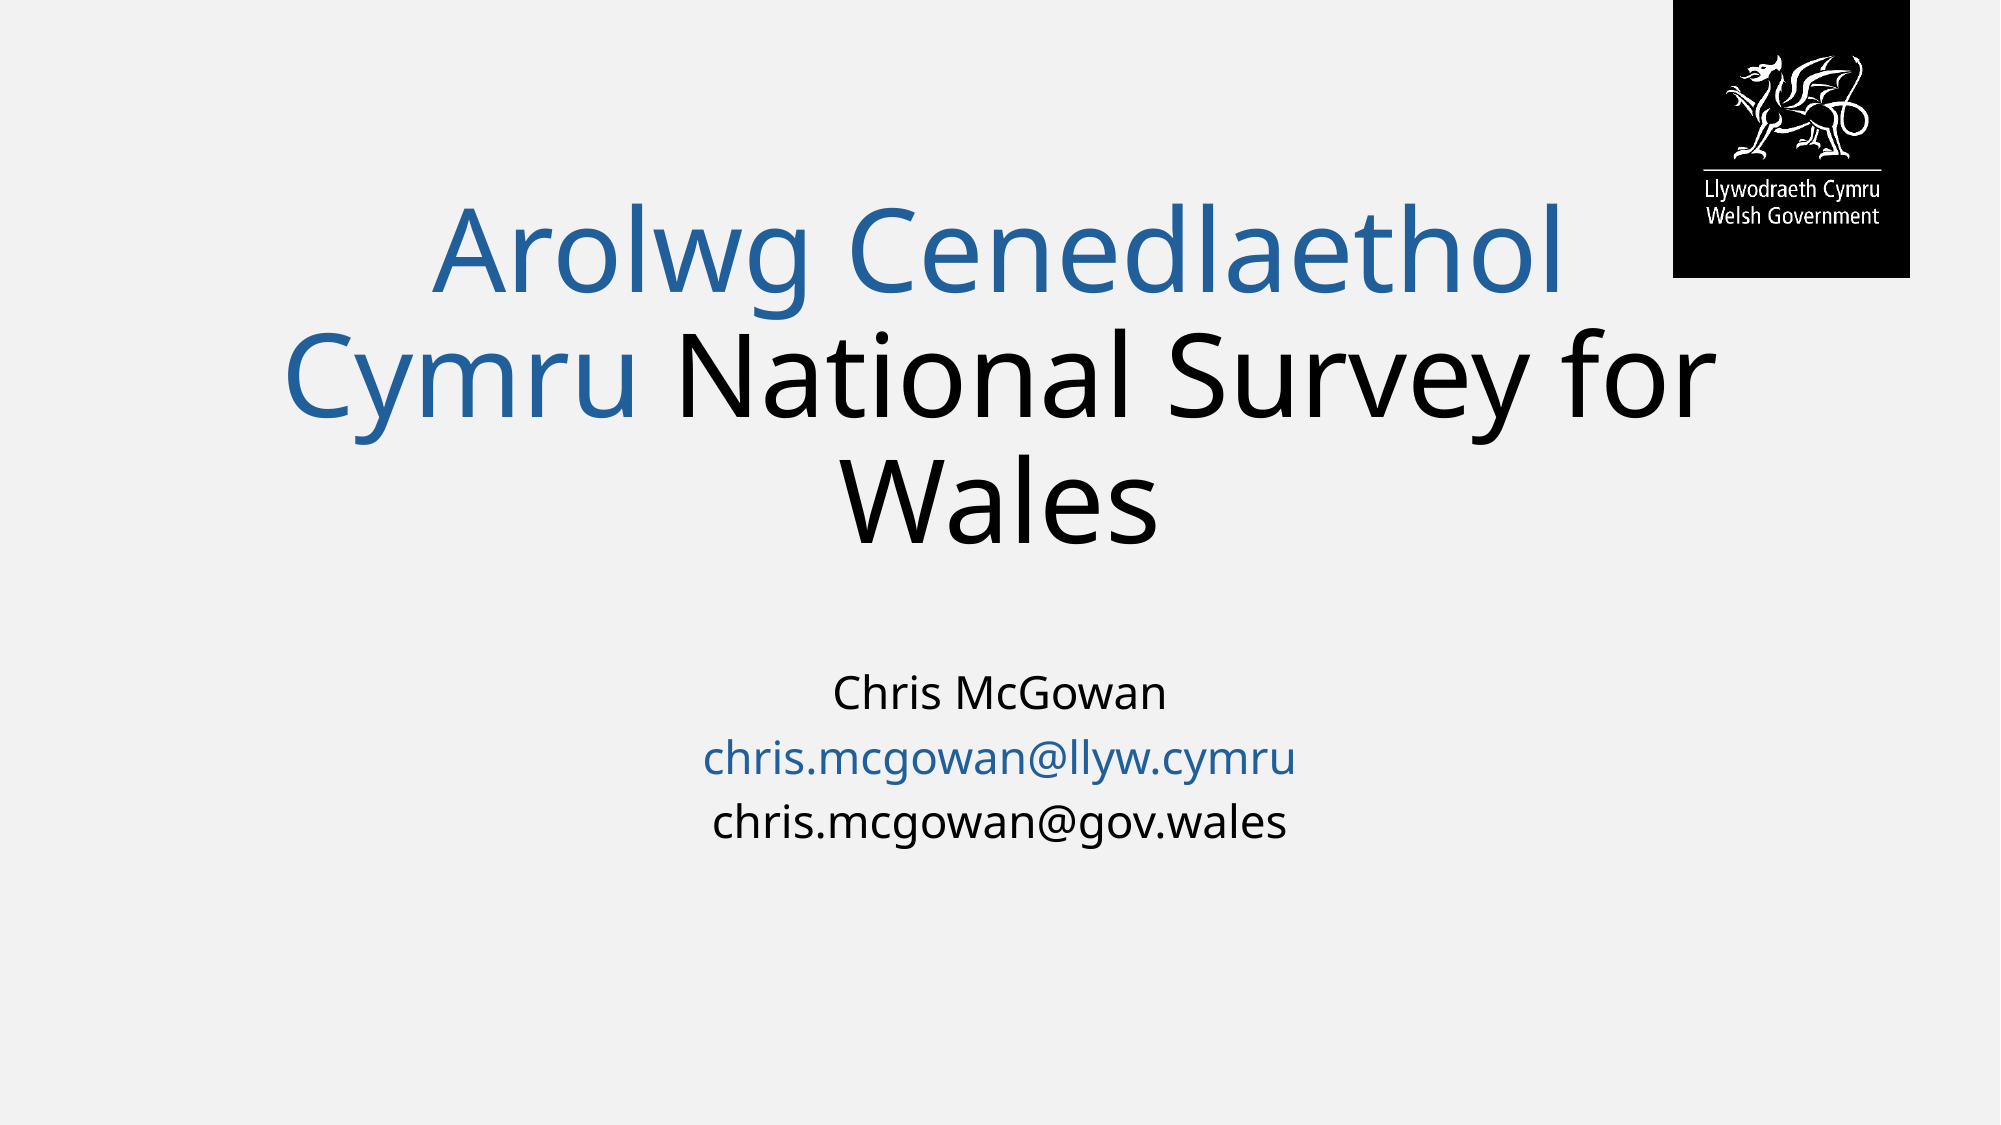

# Arolwg Cenedlaethol Cymru National Survey for Wales
Chris McGowan
chris.mcgowan@llyw.cymru
chris.mcgowan@gov.wales